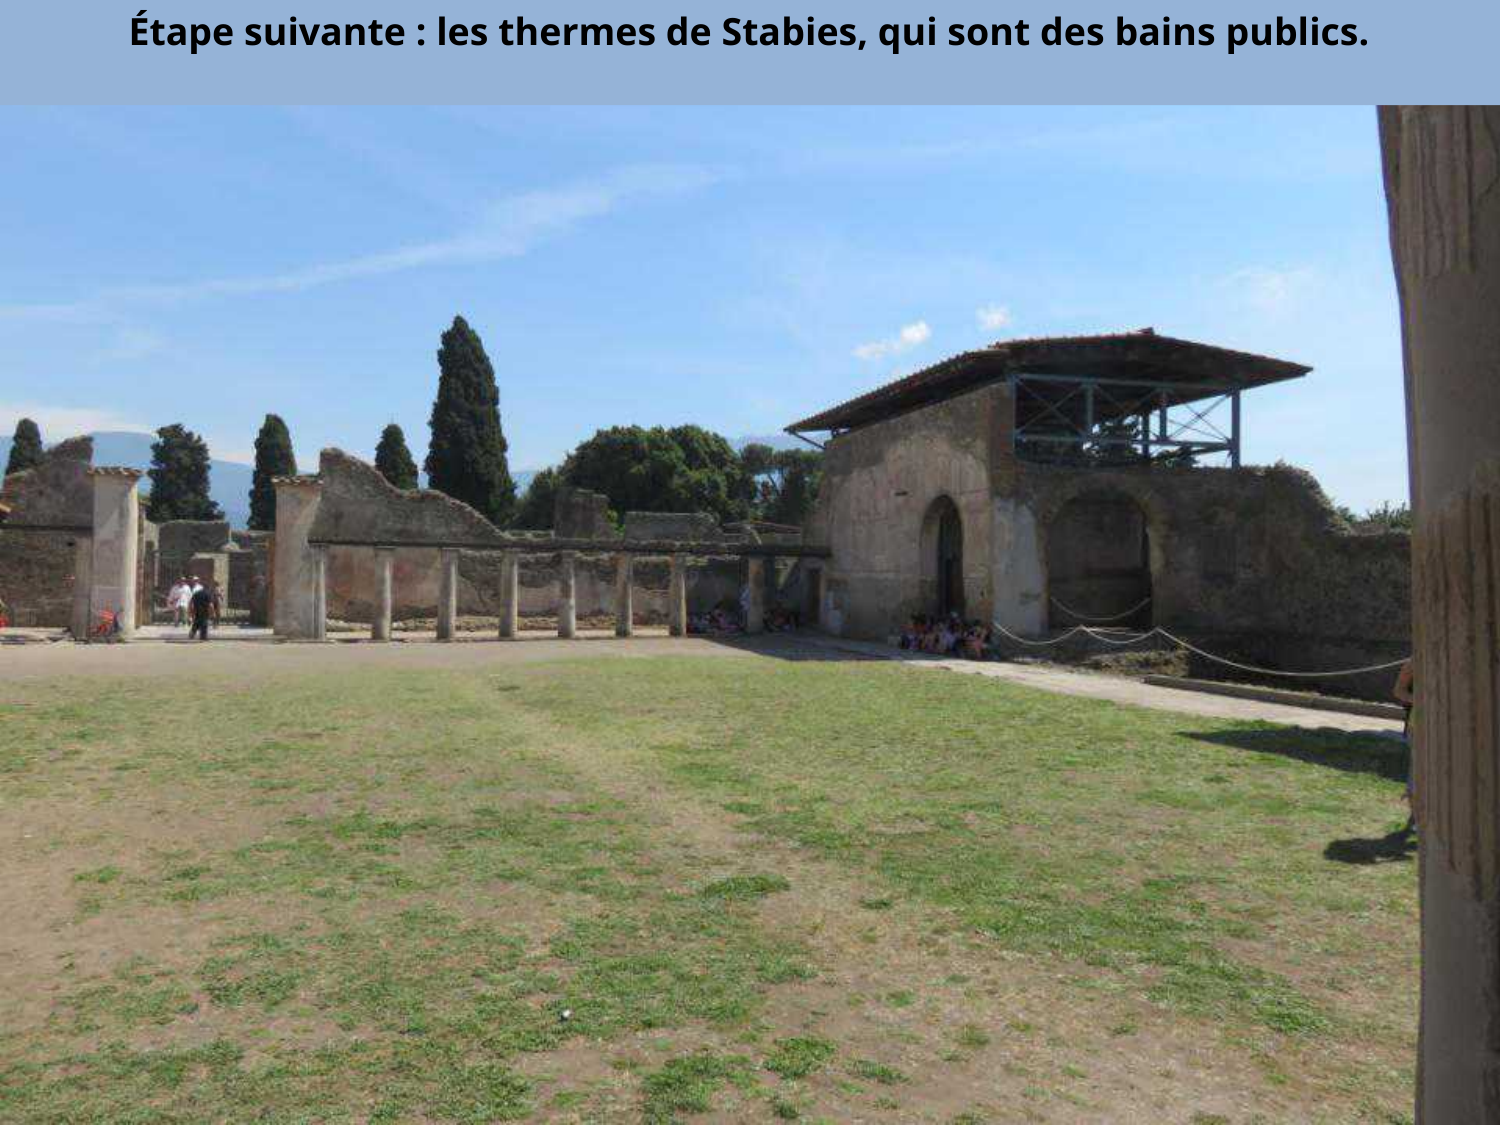

Étape suivante : les thermes de Stabies, qui sont des bains publics.